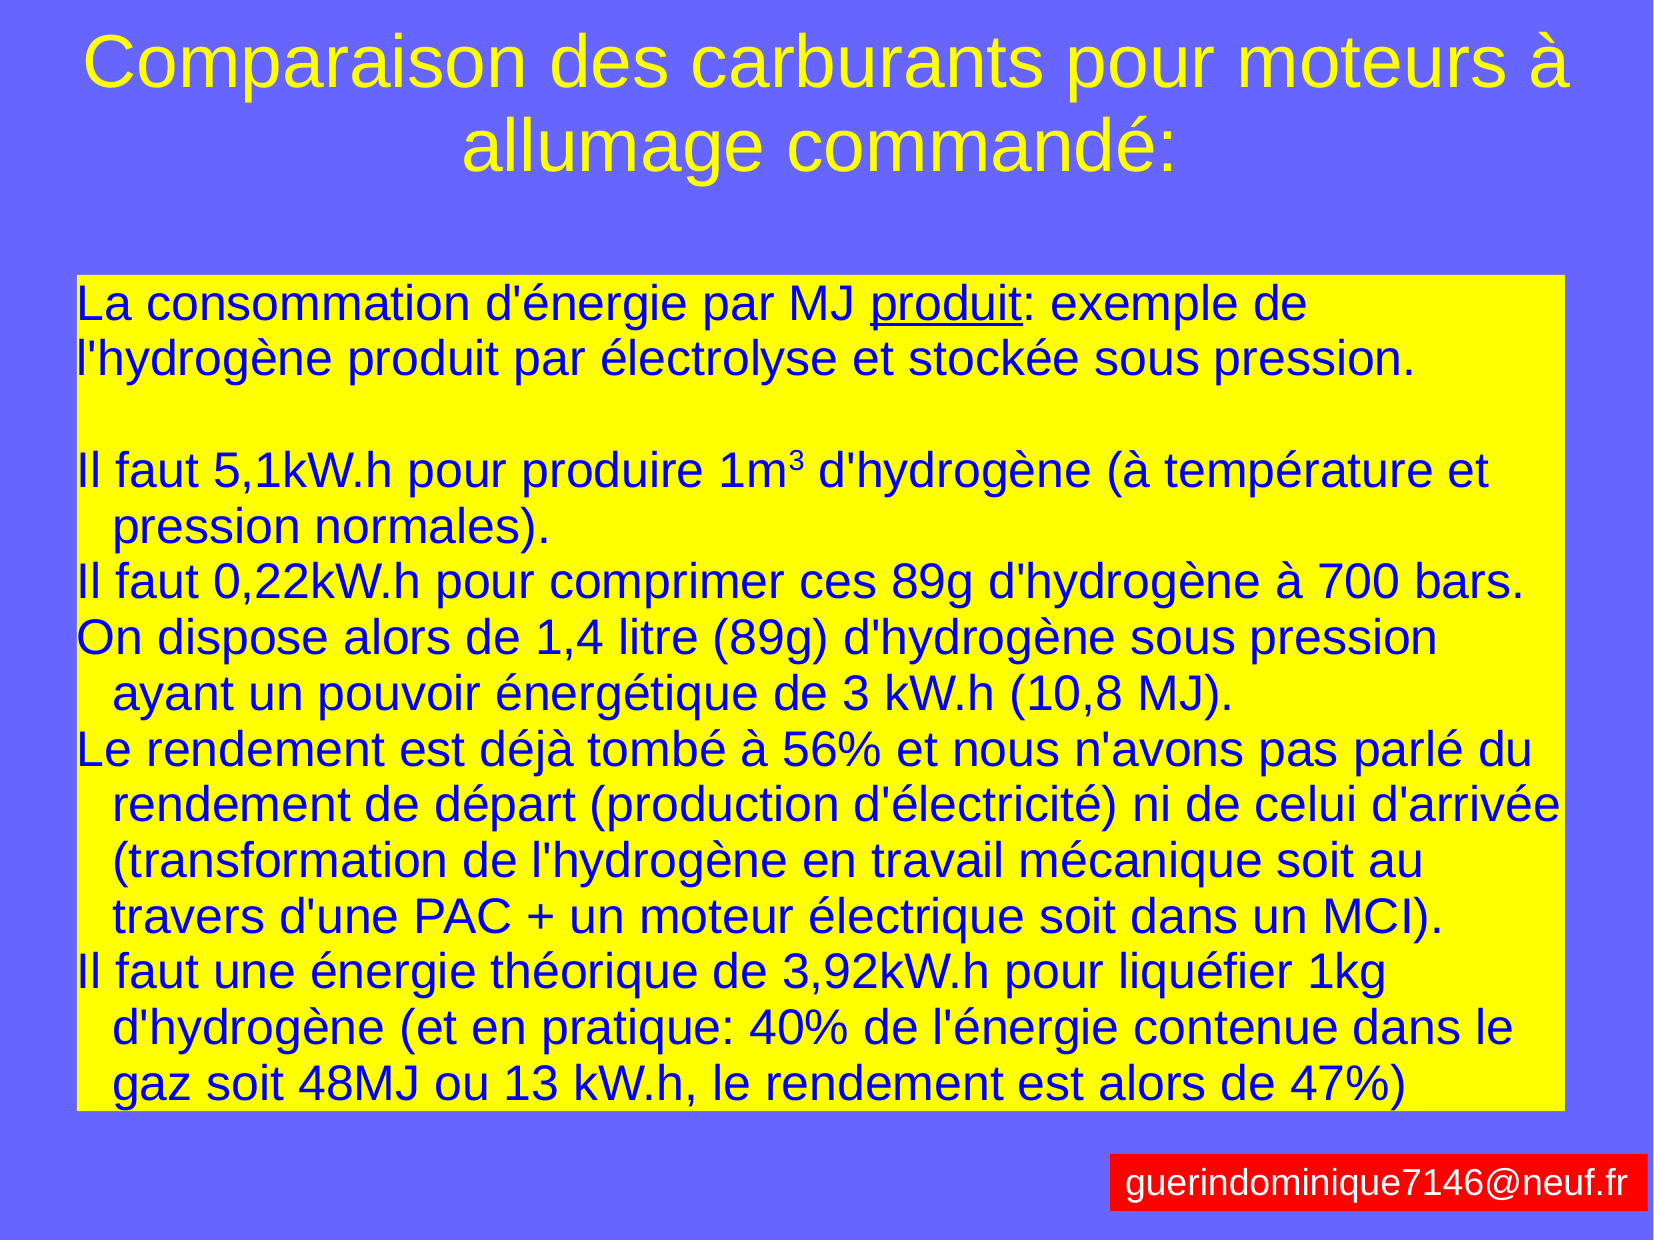

# Comparaison des carburants pour moteurs à allumage commandé:
La consommation d'énergie par MJ produit: exemple de l'hydrogène produit par électrolyse et stockée sous pression.
Il faut 5,1kW.h pour produire 1m3 d'hydrogène (à température et pression normales).
Il faut 0,22kW.h pour comprimer ces 89g d'hydrogène à 700 bars.
On dispose alors de 1,4 litre (89g) d'hydrogène sous pression ayant un pouvoir énergétique de 3 kW.h (10,8 MJ).
Le rendement est déjà tombé à 56% et nous n'avons pas parlé du rendement de départ (production d'électricité) ni de celui d'arrivée (transformation de l'hydrogène en travail mécanique soit au travers d'une PAC + un moteur électrique soit dans un MCI).
Il faut une énergie théorique de 3,92kW.h pour liquéfier 1kg d'hydrogène (et en pratique: 40% de l'énergie contenue dans le gaz soit 48MJ ou 13 kW.h, le rendement est alors de 47%)
guerindominique7146@neuf.fr